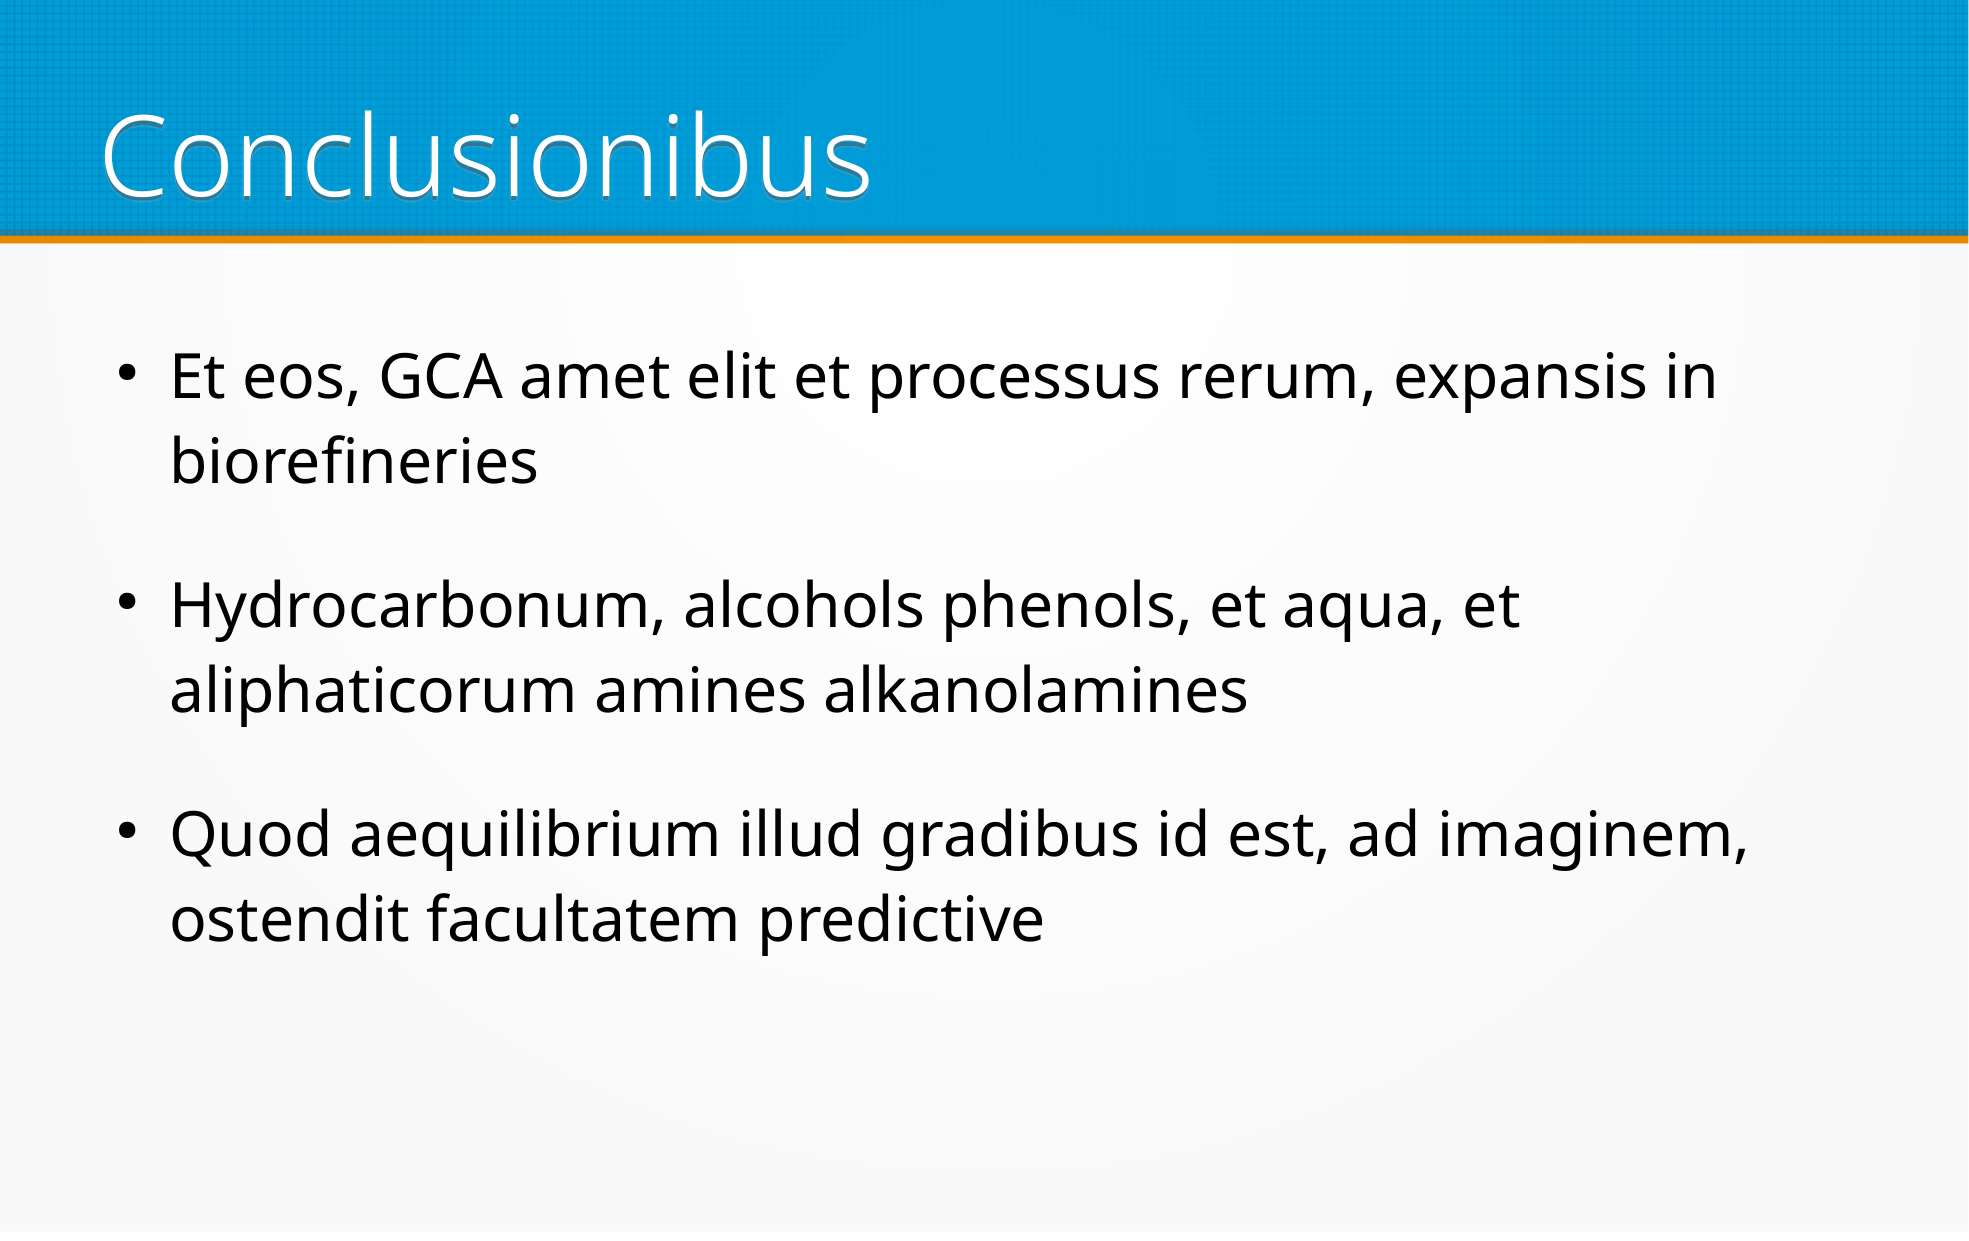

# Conclusionibus
Et eos, GCA amet elit et processus rerum, expansis in biorefineries
Hydrocarbonum, alcohols phenols, et aqua, et aliphaticorum amines alkanolamines
Quod aequilibrium illud gradibus id est, ad imaginem, ostendit facultatem predictive